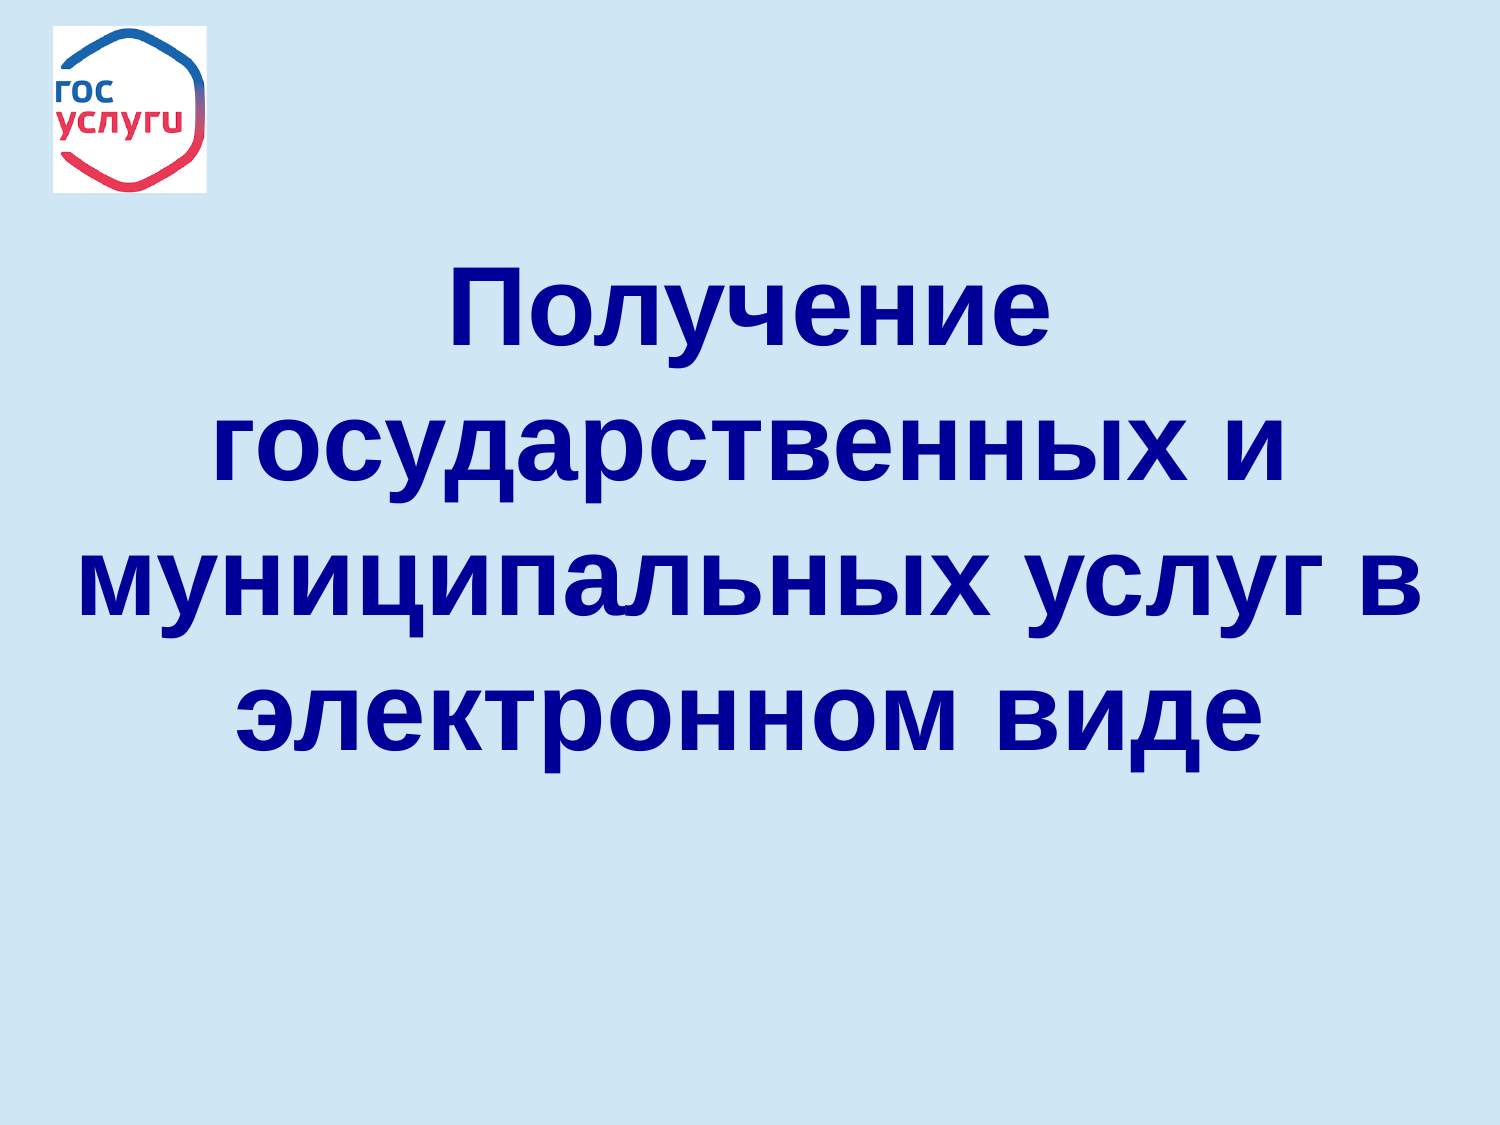

Получение государственных и муниципальных услуг в электронном виде